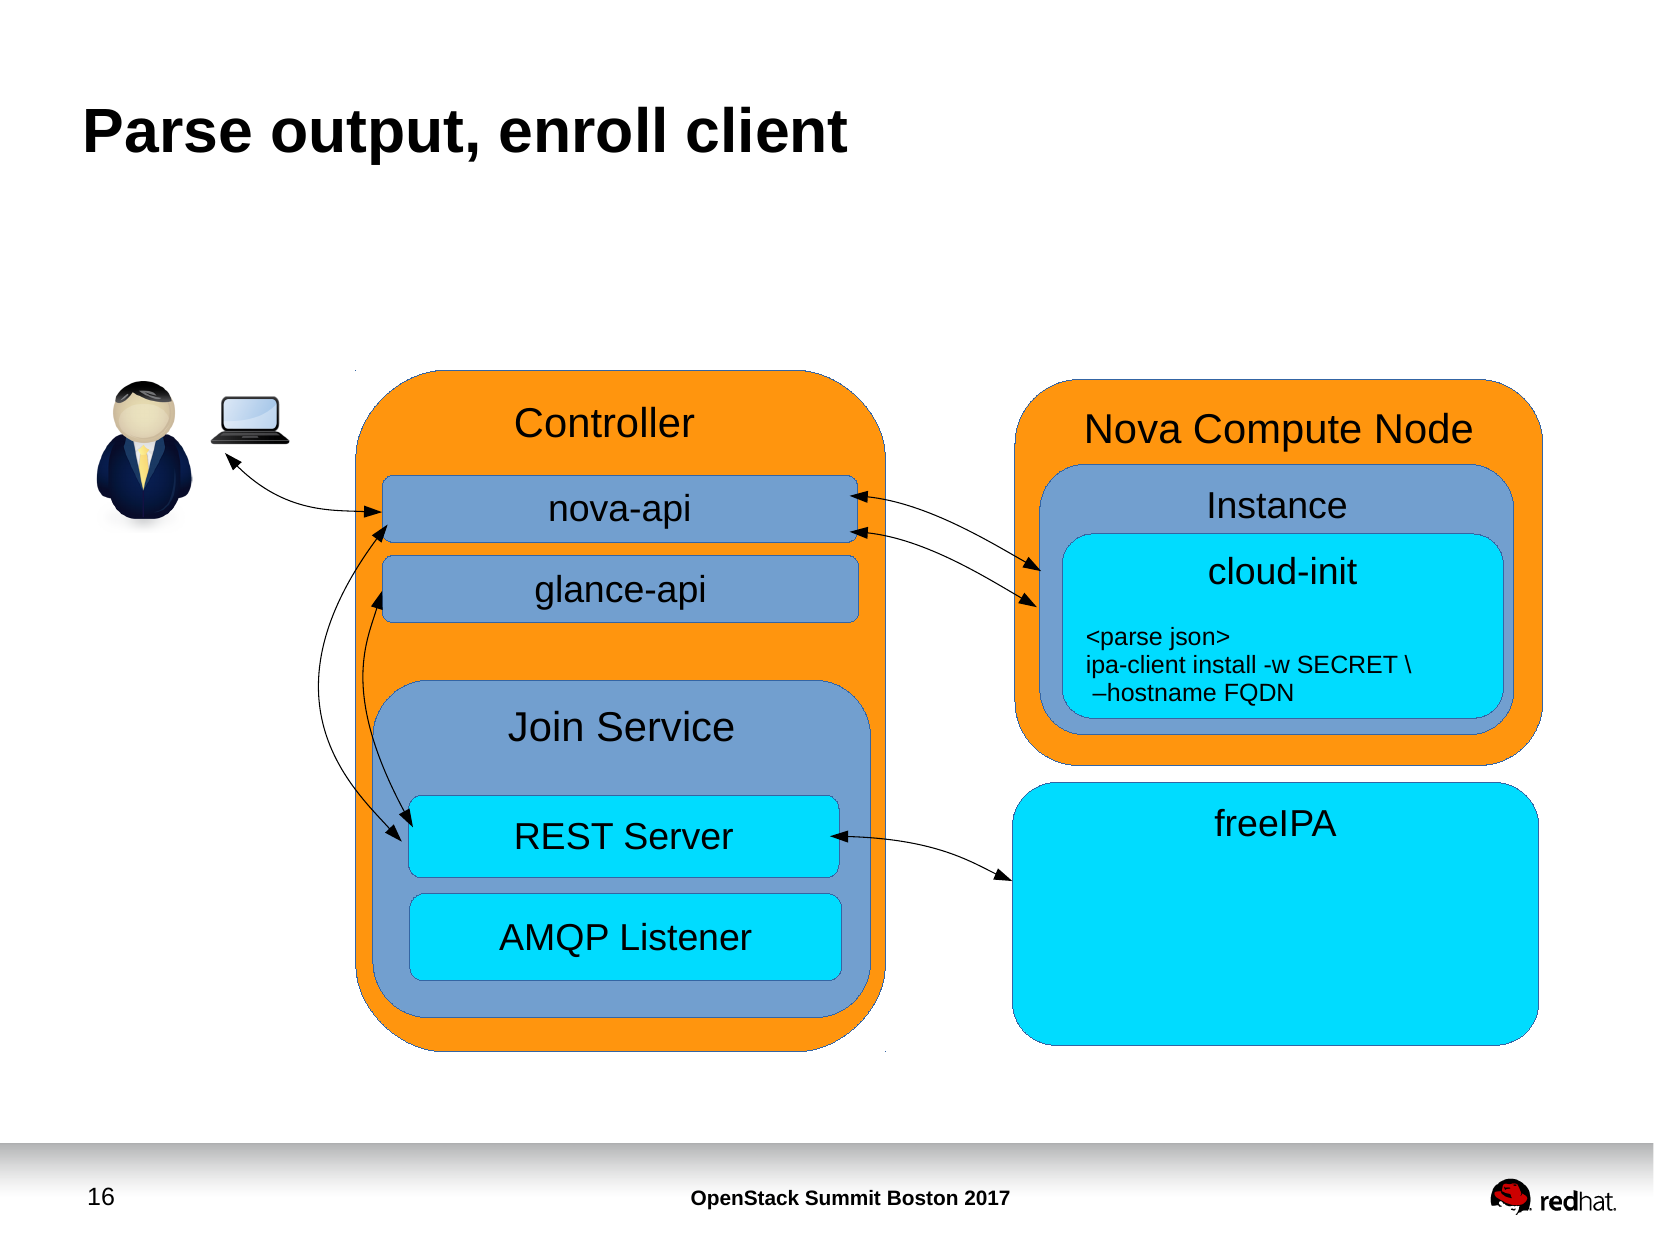

# Parse output, enroll client
Controller
Nova Compute Node
Instance
nova-api
cloud-init
<parse json>
ipa-client install -w SECRET \
 –hostname FQDN
glance-api
Join Service
freeIPA
REST Server
AMQP Listener